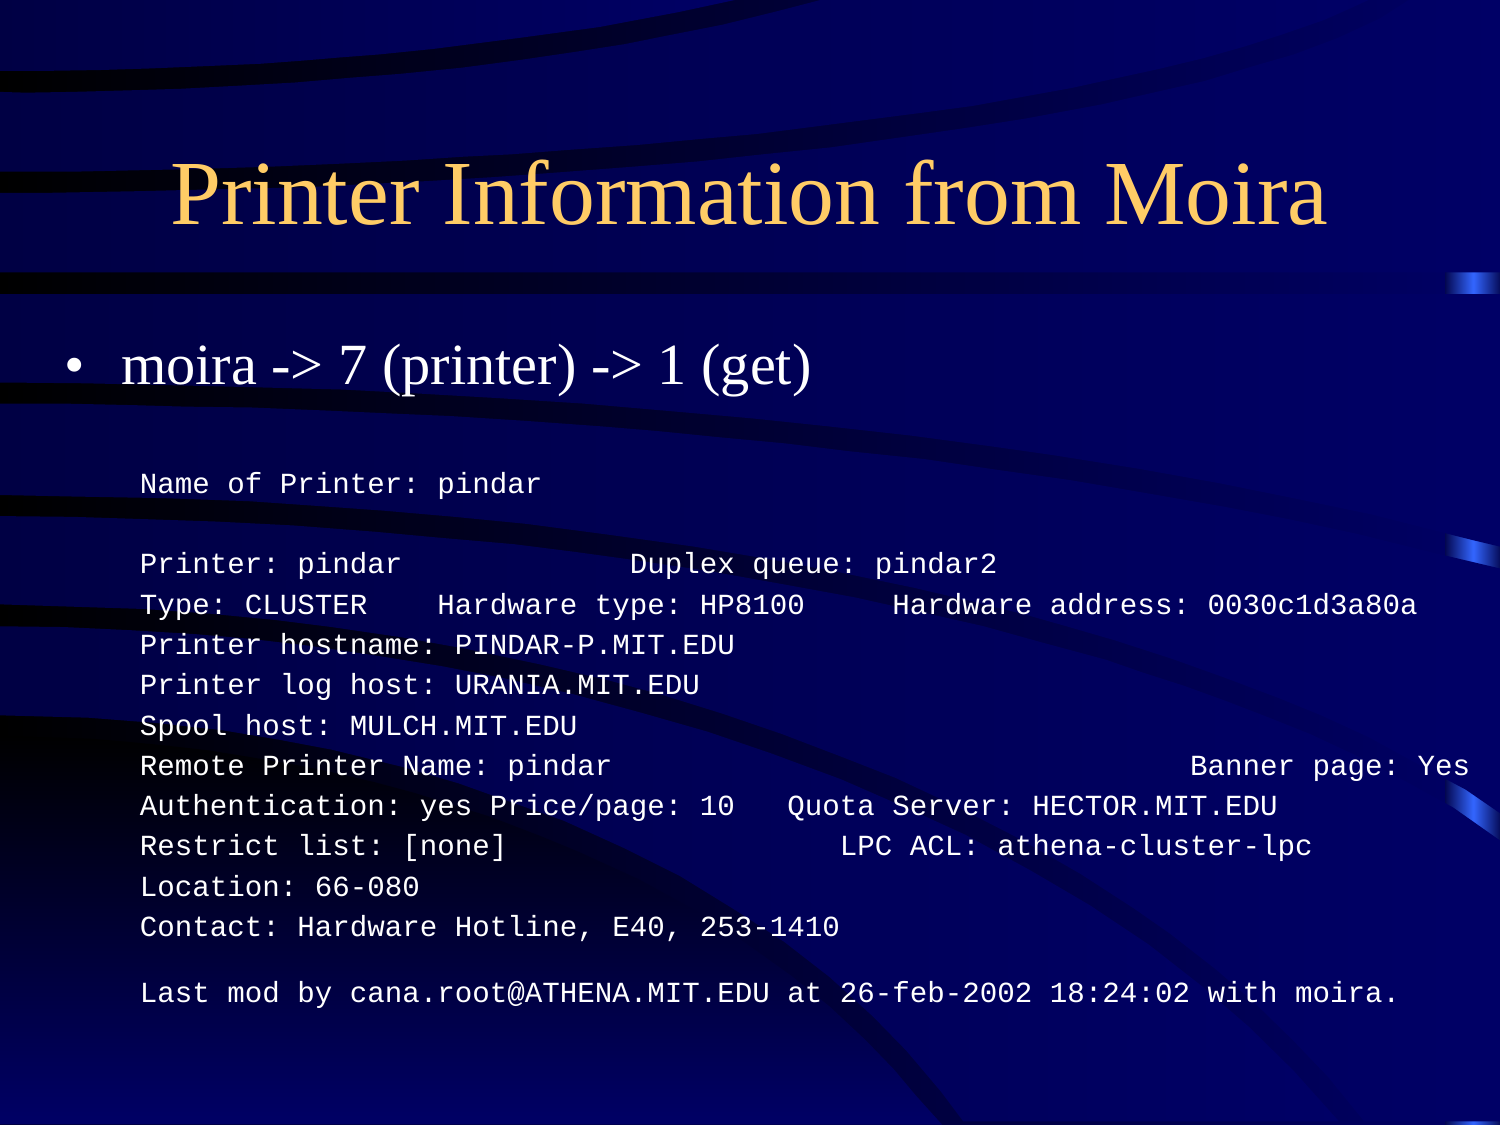

# Printer Information from Moira
moira -> 7 (printer) -> 1 (get)
Name of Printer: pindar
Printer: pindar Duplex queue: pindar2
Type: CLUSTER Hardware type: HP8100 Hardware address: 0030c1d3a80a
Printer hostname: PINDAR-P.MIT.EDU
Printer log host: URANIA.MIT.EDU
Spool host: MULCH.MIT.EDU
Remote Printer Name: pindar Banner page: Yes
Authentication: yes Price/page: 10 Quota Server: HECTOR.MIT.EDU
Restrict list: [none] LPC ACL: athena-cluster-lpc
Location: 66-080
Contact: Hardware Hotline, E40, 253-1410
Last mod by cana.root@ATHENA.MIT.EDU at 26-feb-2002 18:24:02 with moira.